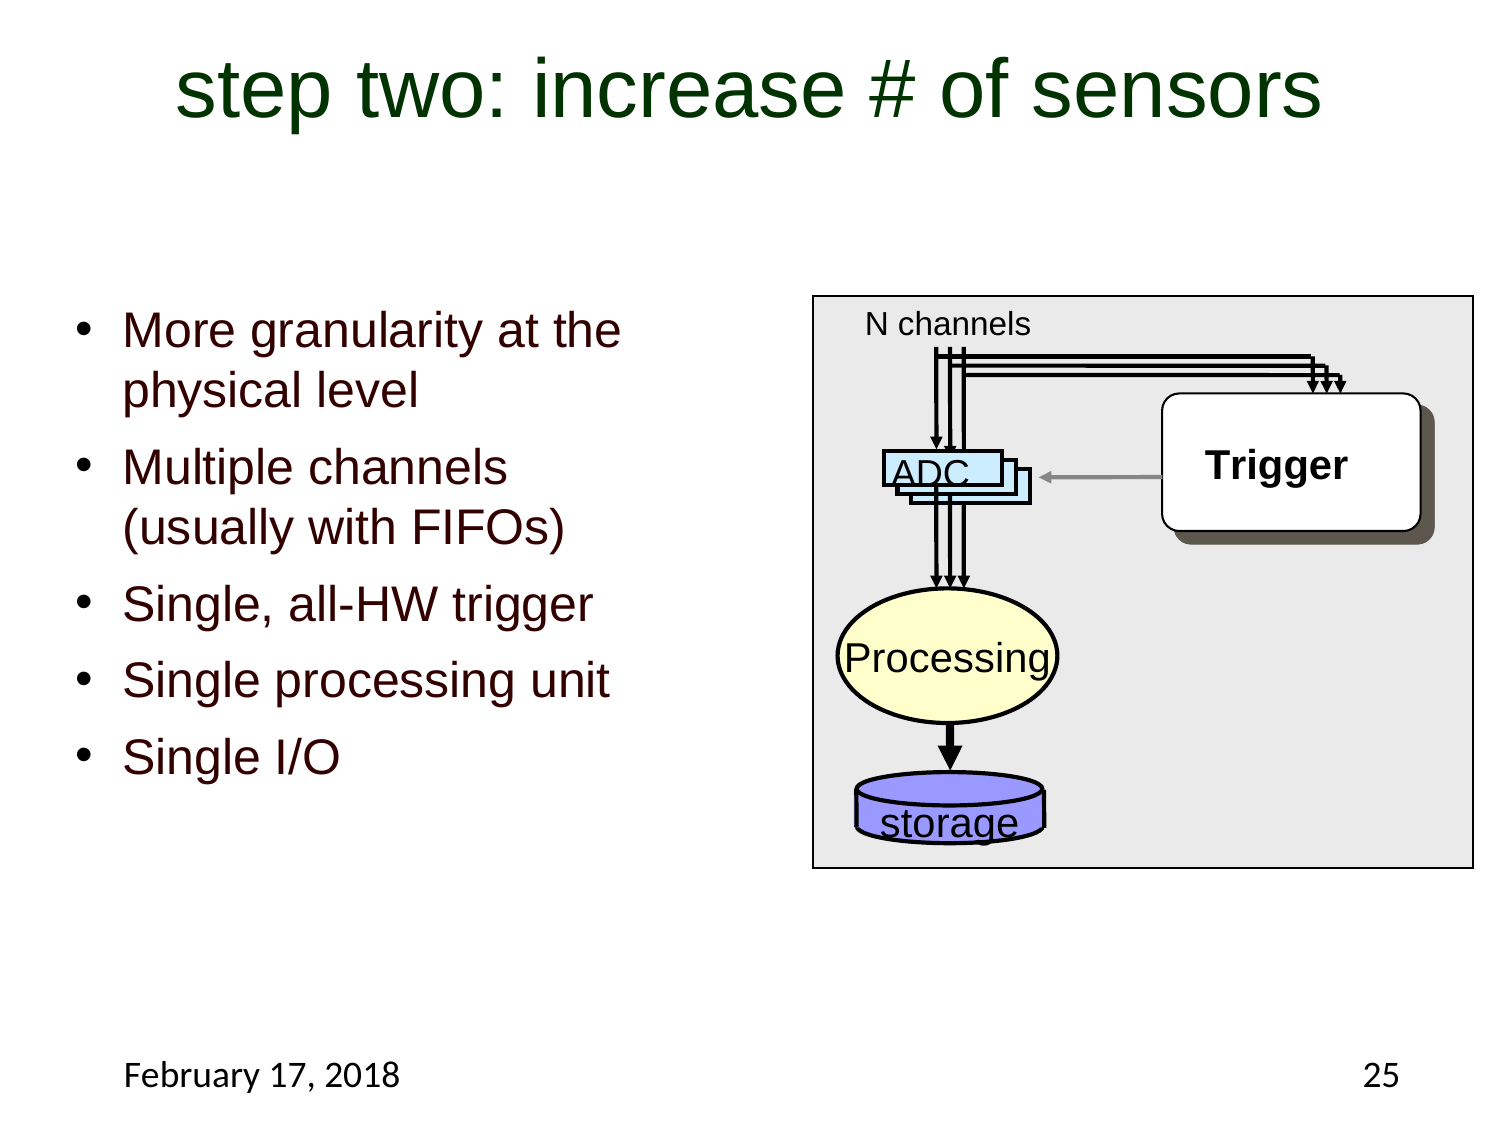

# step two: increase # of sensors
More granularity at the physical level
Multiple channels
(usually with FIFOs)
Single, all-HW trigger
Single processing unit
Single I/O
N channels
Trigger
ADC
Processing
storage
17 February 2018
25